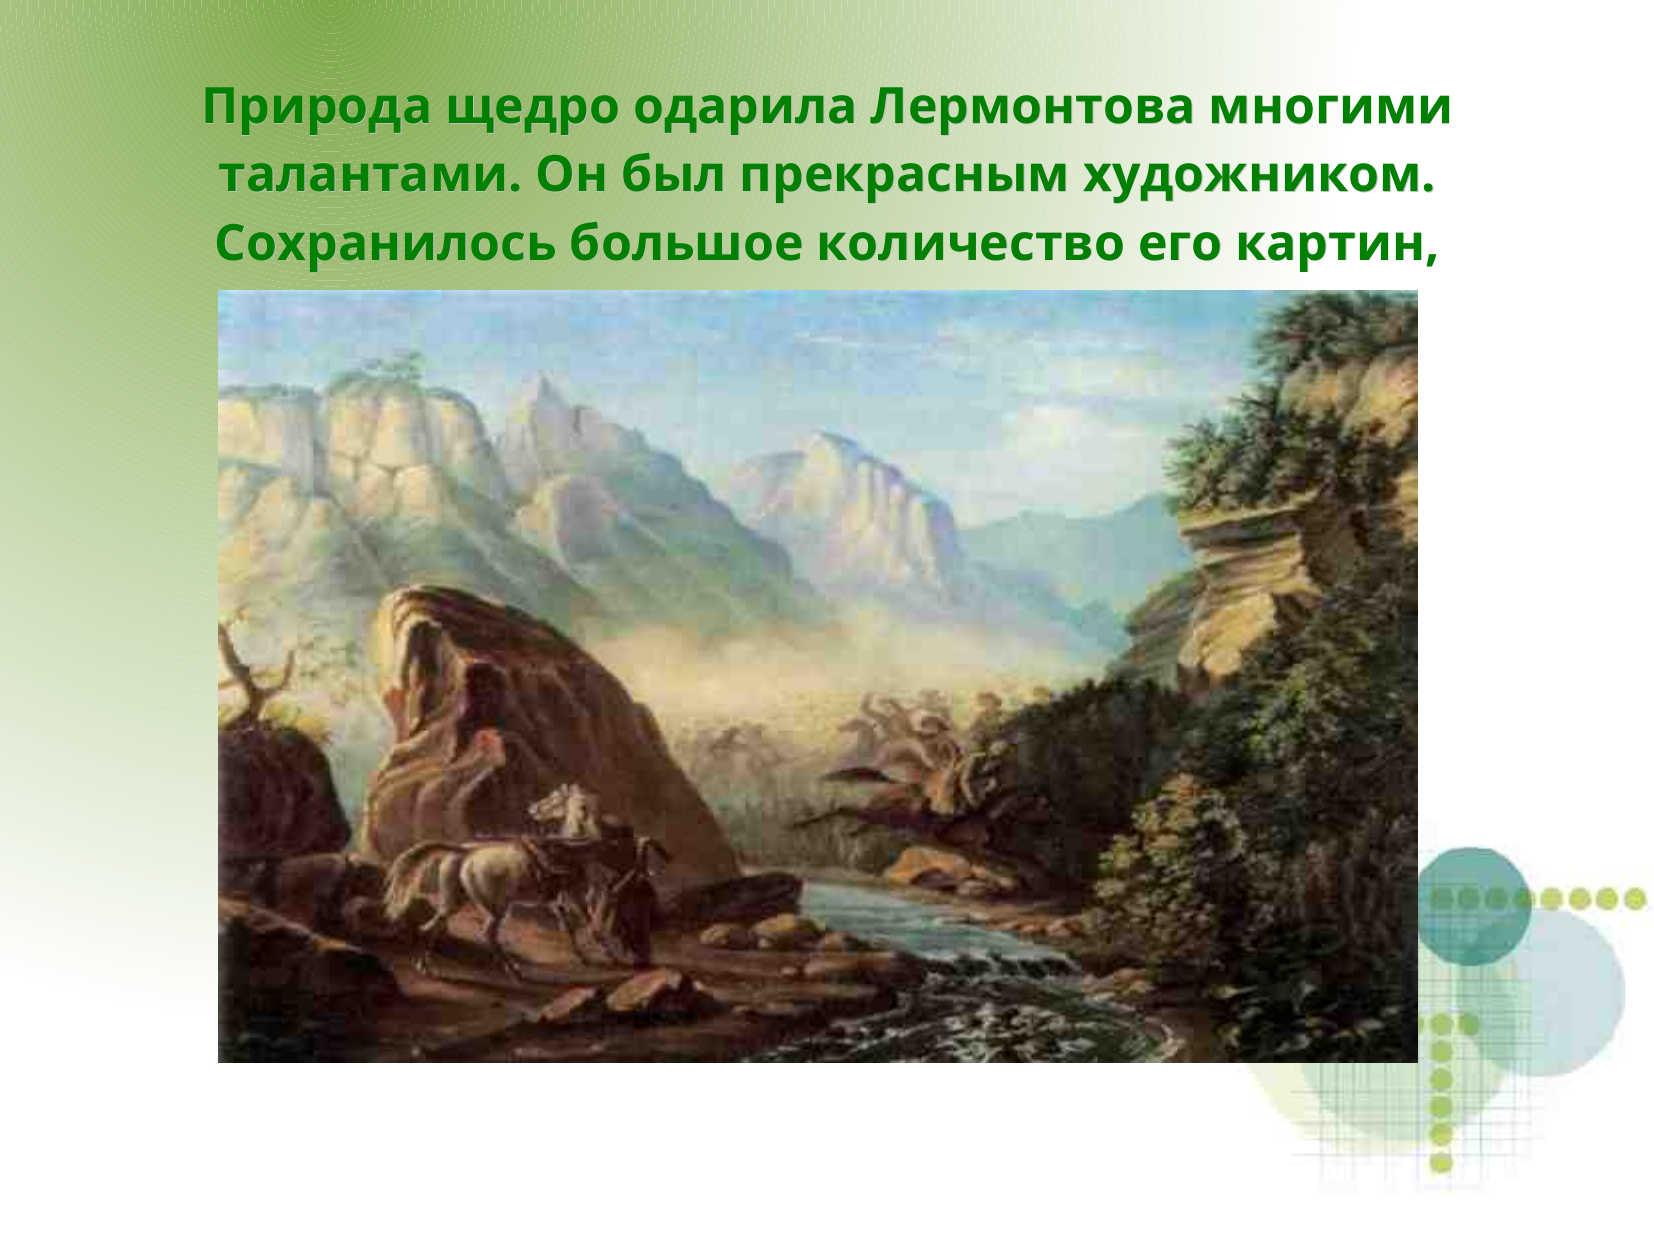

# Природа щедро одарила Лермонтова многими талантами. Он был прекрасным художником. Сохранилось большое количество его картин, посвящённых Кавказу.